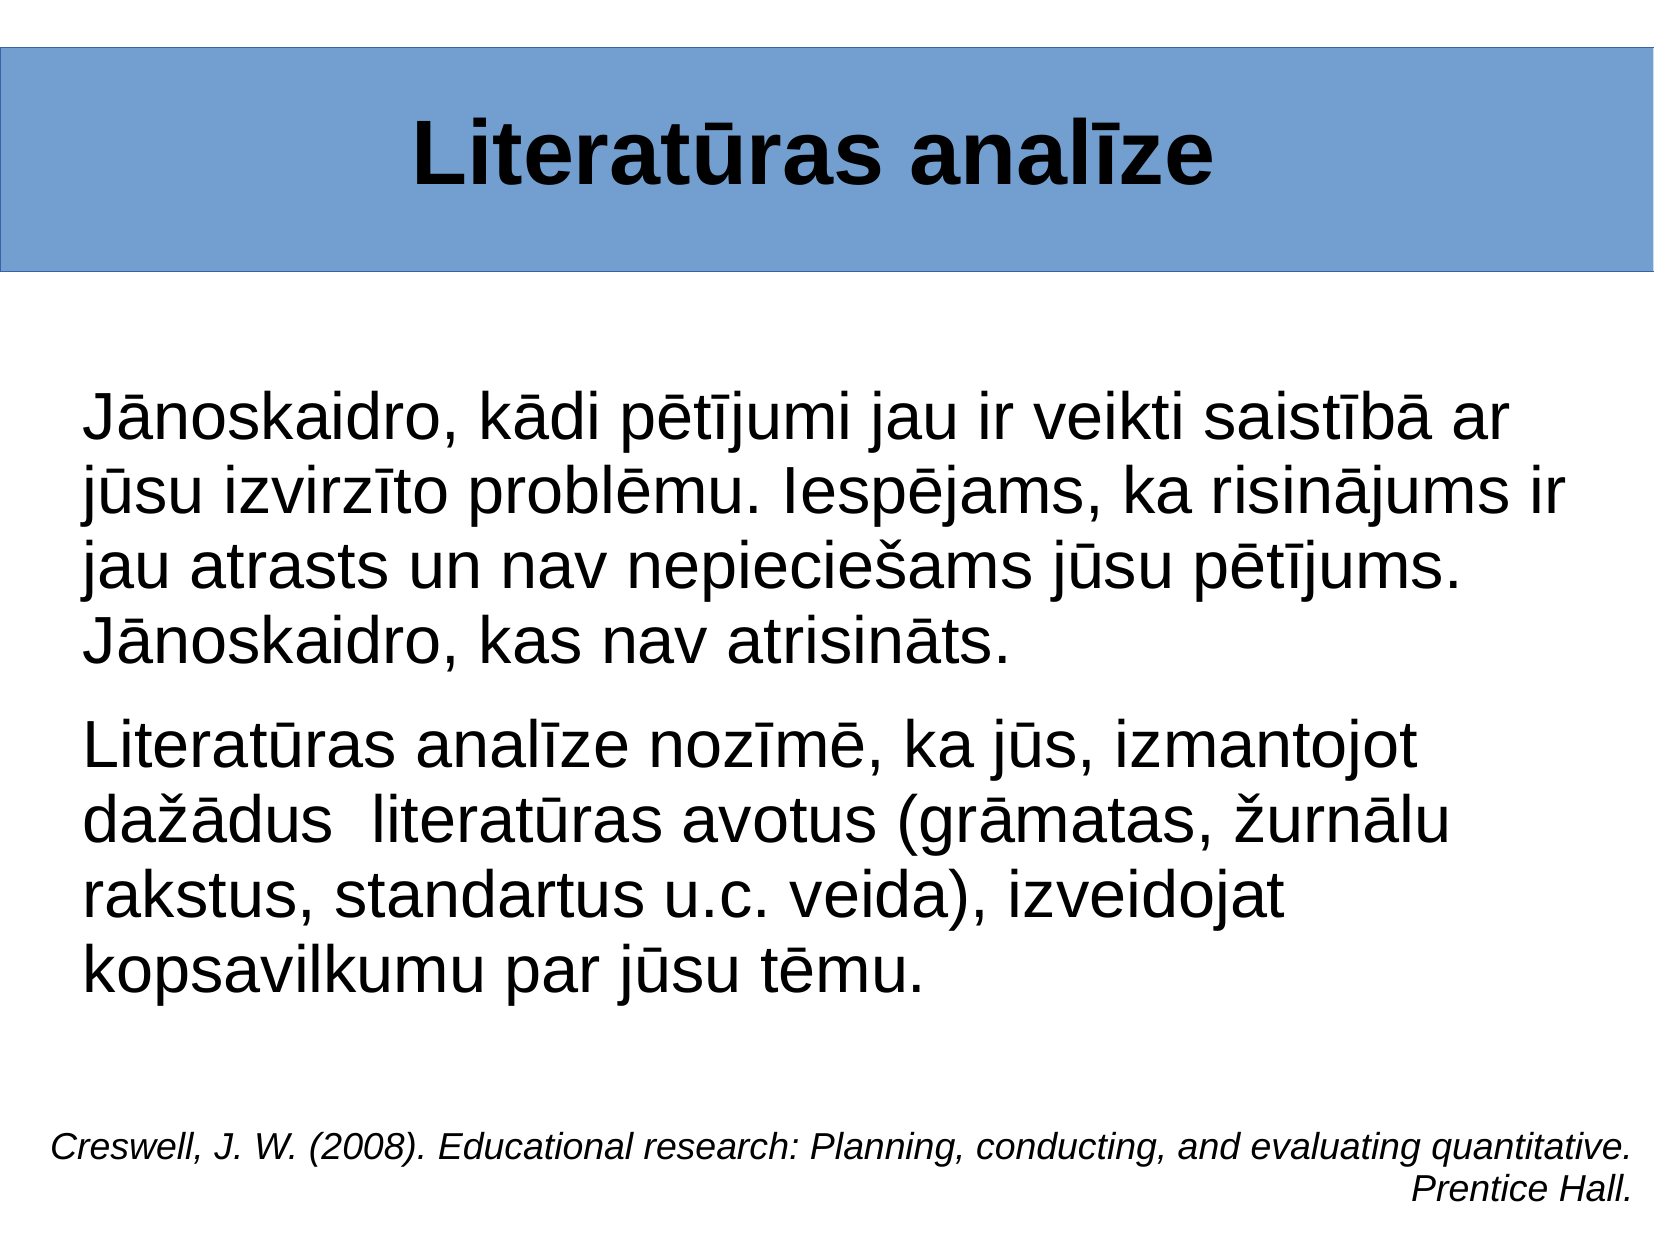

# Literatūras analīze
Jānoskaidro, kādi pētījumi jau ir veikti saistībā ar jūsu izvirzīto problēmu. Iespējams, ka risinājums ir jau atrasts un nav nepieciešams jūsu pētījums. Jānoskaidro, kas nav atrisināts.
Literatūras analīze nozīmē, ka jūs, izmantojot dažādus literatūras avotus (grāmatas, žurnālu rakstus, standartus u.c. veida), izveidojat kopsavilkumu par jūsu tēmu.
Creswell, J. W. (2008). Educational research: Planning, conducting, and evaluating quantitative.
 Prentice Hall.